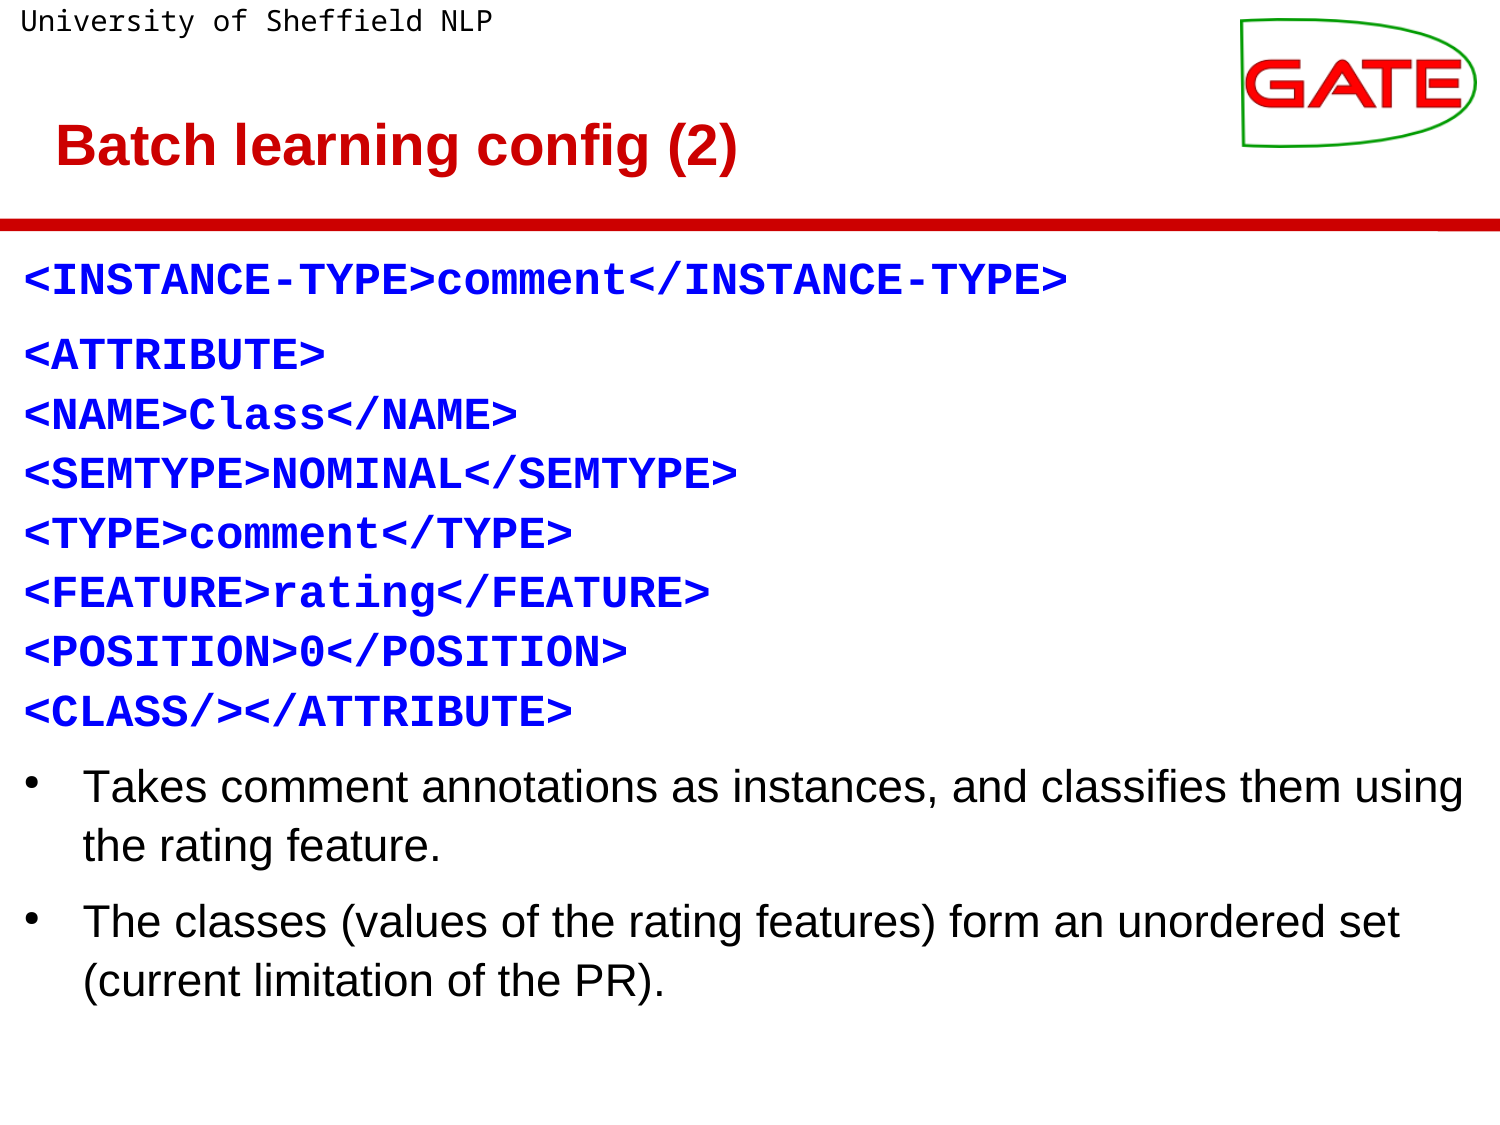

# Batch learning config (2)
<INSTANCE-TYPE>comment</INSTANCE-TYPE>
<ATTRIBUTE>
<NAME>Class</NAME>
<SEMTYPE>NOMINAL</SEMTYPE>
<TYPE>comment</TYPE>
<FEATURE>rating</FEATURE>
<POSITION>0</POSITION>
<CLASS/></ATTRIBUTE>
Takes comment annotations as instances, and classifies them using the rating feature.
The classes (values of the rating features) form an unordered set (current limitation of the PR).